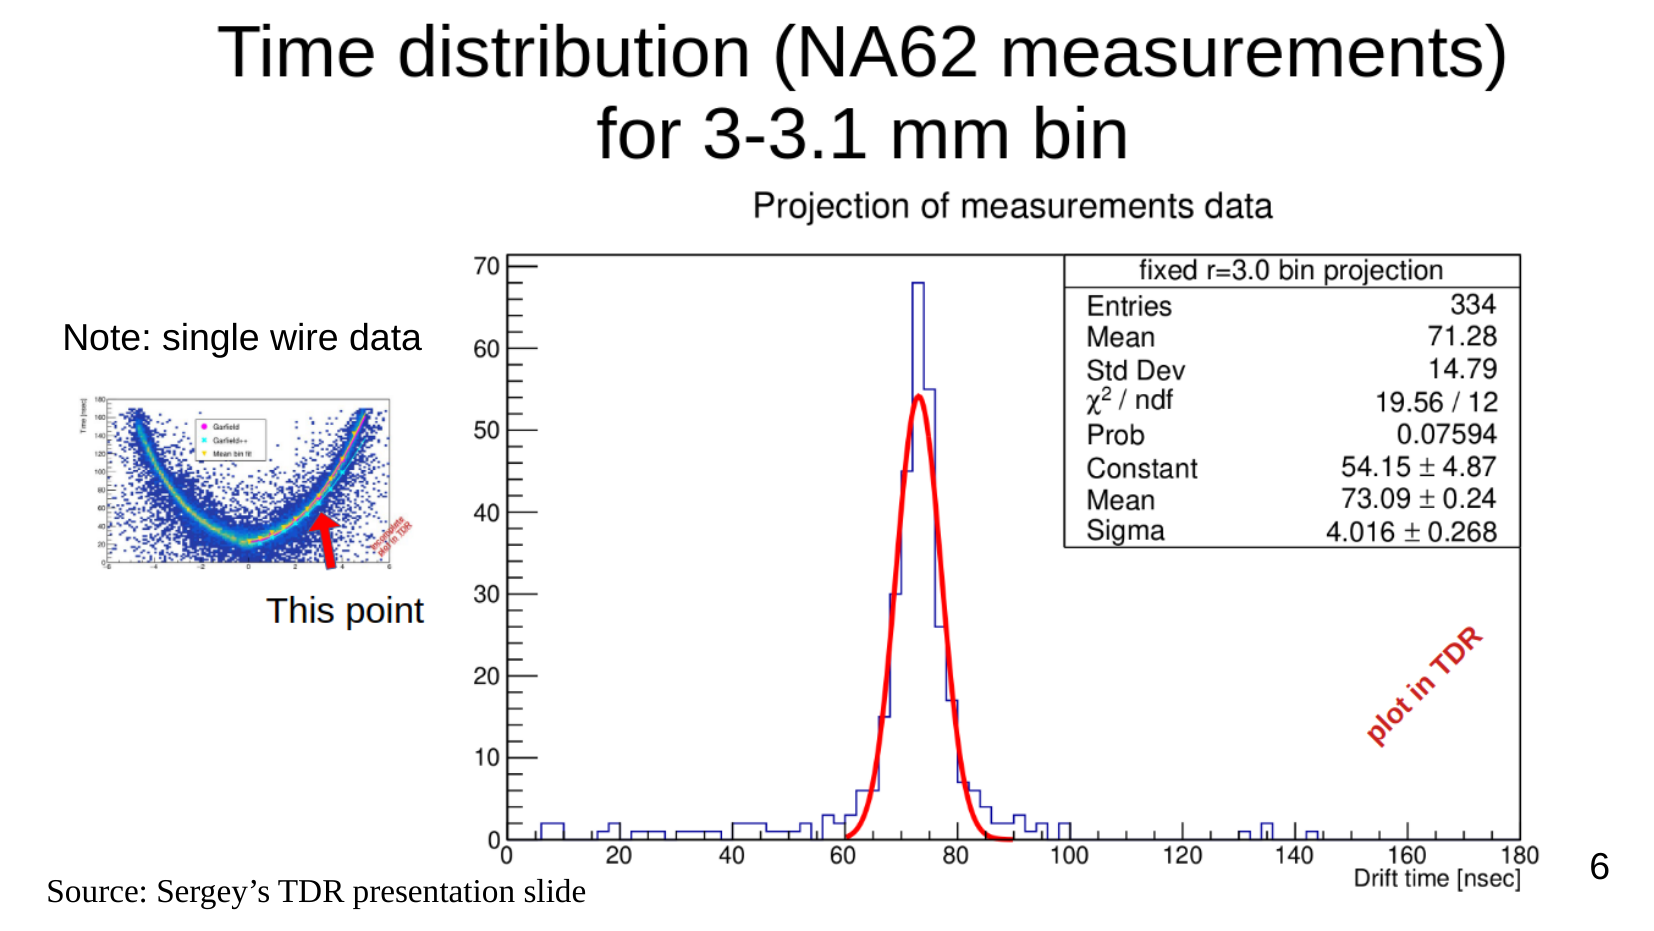

Note: single wire data
6
# Source: Sergey’s TDR presentation slide